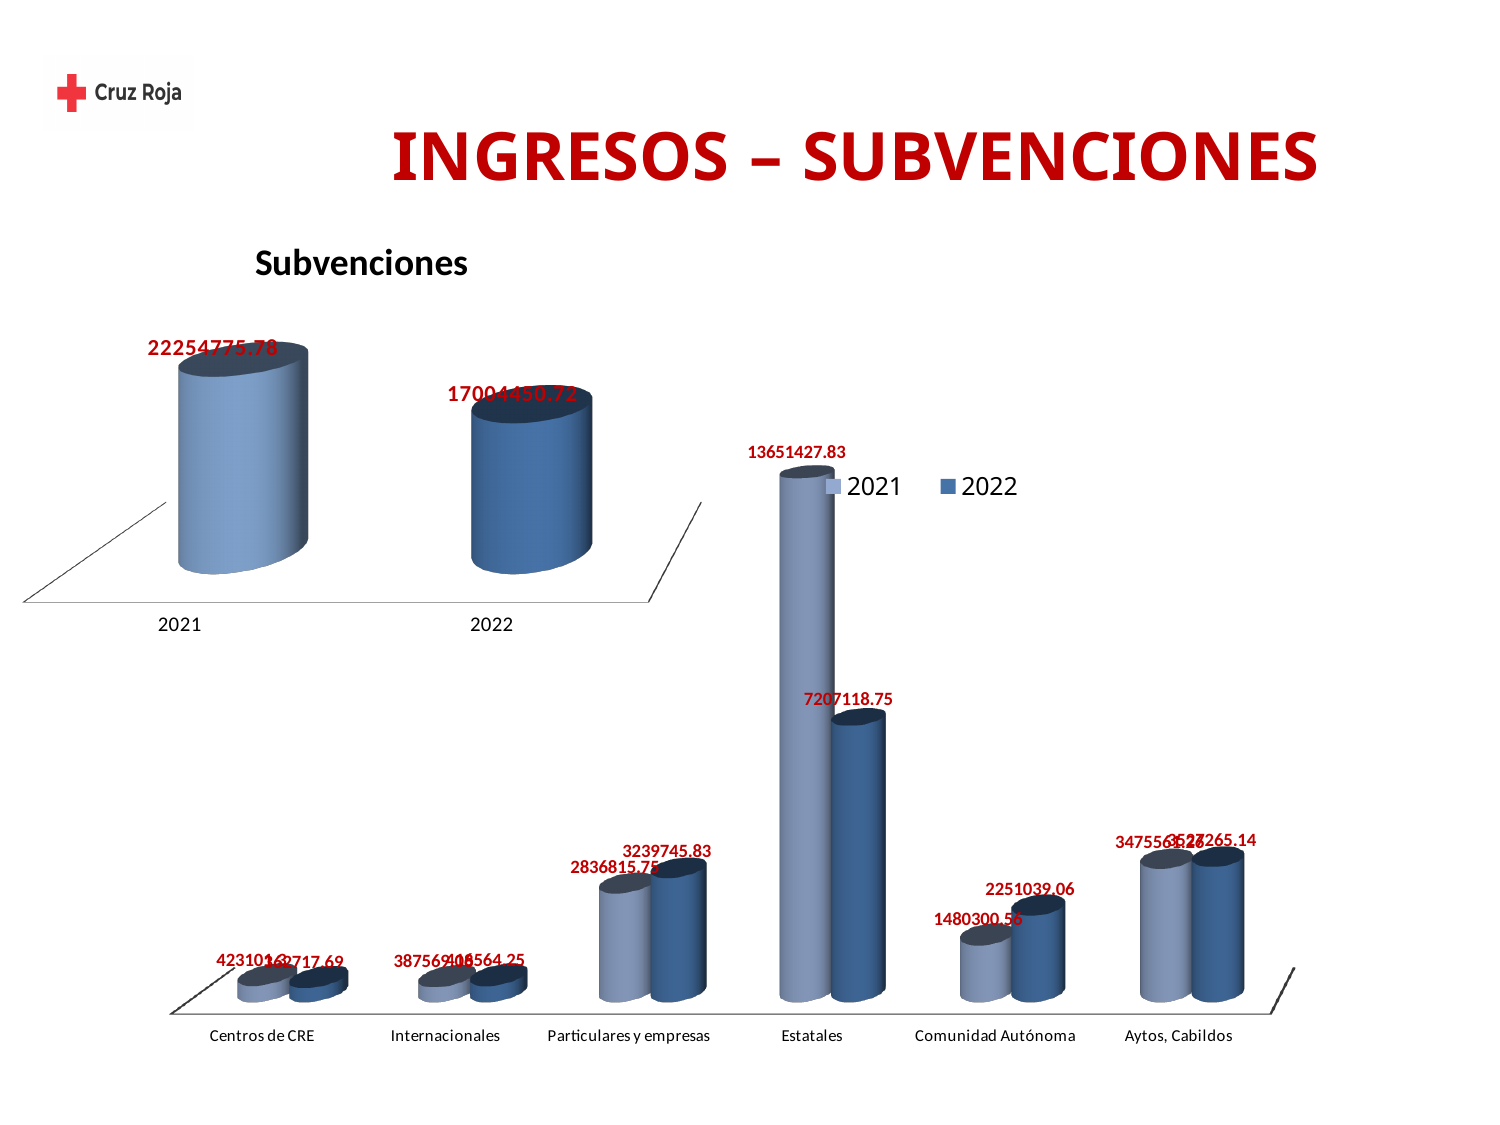

INGRESOS – SUBVENCIONES
[unsupported chart]
[unsupported chart]